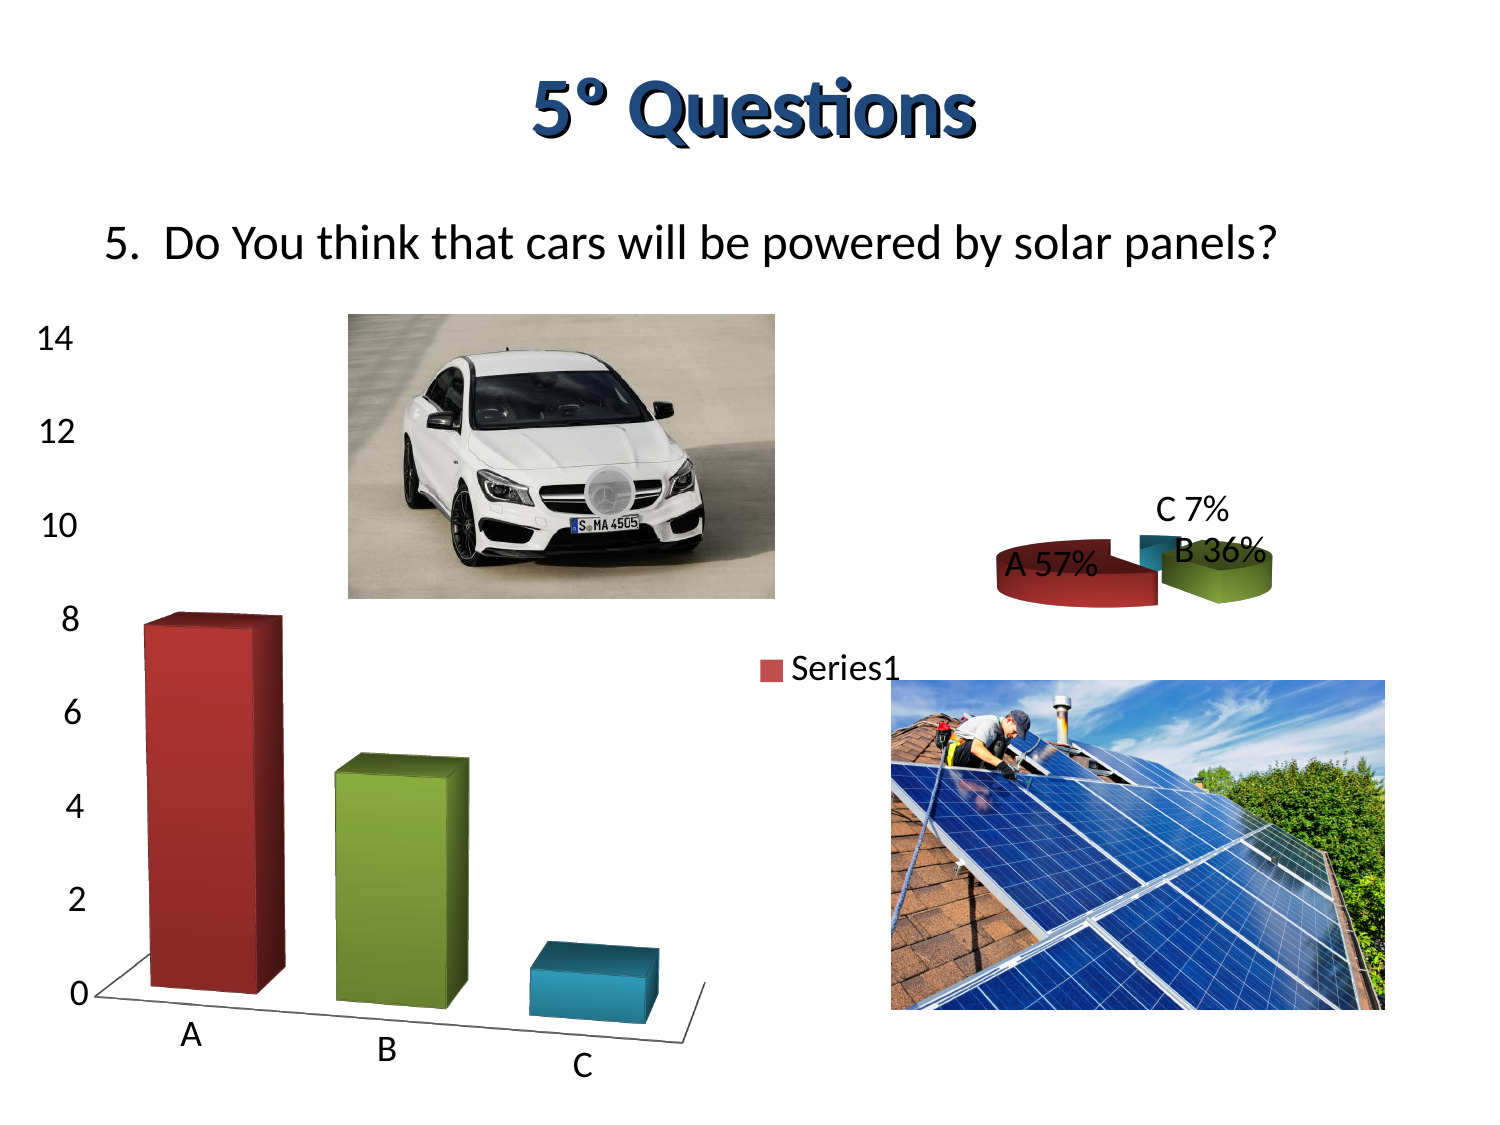

5º Questions
5. Do You think that cars will be powered by solar panels?
[unsupported chart]
[unsupported chart]